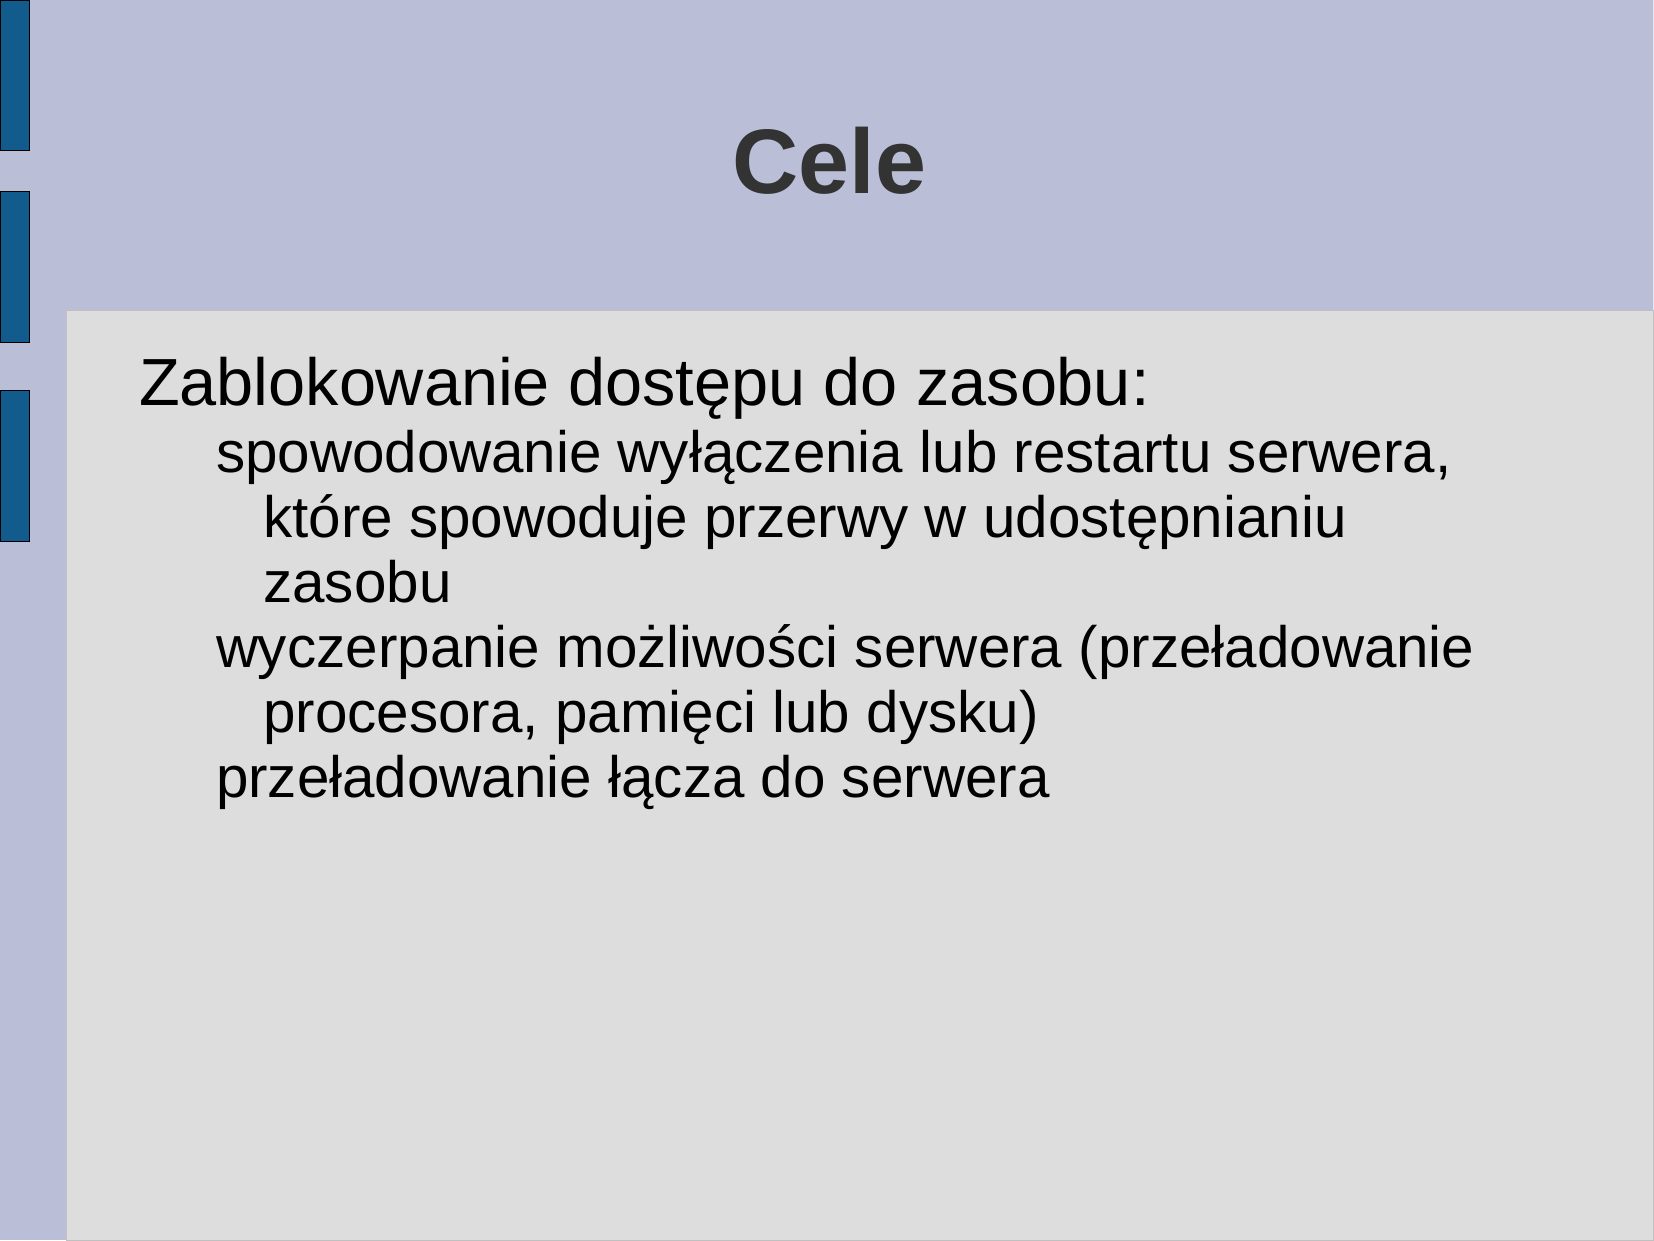

# Cele
Zablokowanie dostępu do zasobu:
spowodowanie wyłączenia lub restartu serwera, które spowoduje przerwy w udostępnianiu zasobu
wyczerpanie możliwości serwera (przeładowanie procesora, pamięci lub dysku)
przeładowanie łącza do serwera